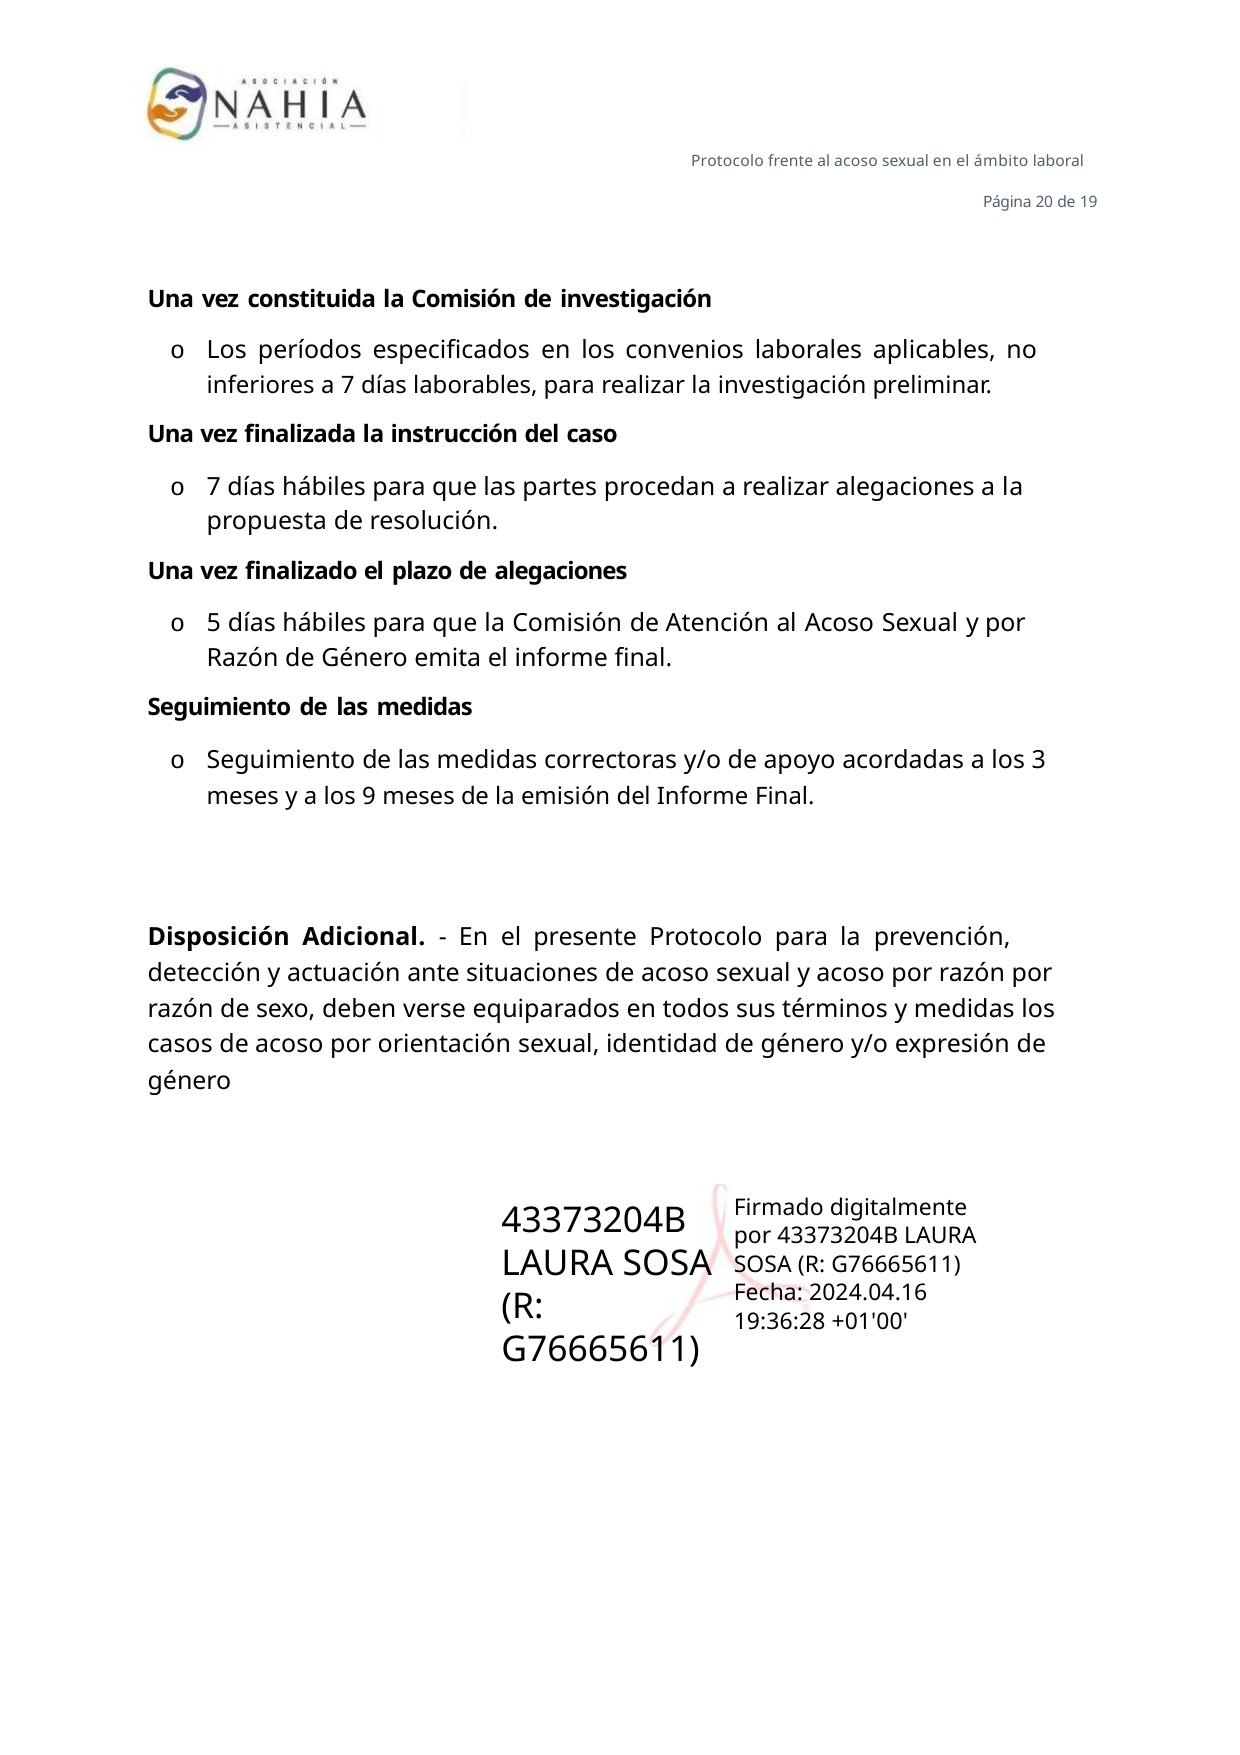

Protocolo frente al acoso sexual en el ámbito laboral
Página 20 de 19
Una vez constituida la Comisión de investigación
o Los períodos especificados en los convenios laborales aplicables, no
inferiores a 7 días laborables, para realizar la investigación preliminar.
Una vez finalizada la instrucción del caso
o 7 días hábiles para que las partes procedan a realizar alegaciones a la
propuesta de resolución.
Una vez finalizado el plazo de alegaciones
o 5 días hábiles para que la Comisión de Atención al Acoso Sexual y por
Razón de Género emita el informe final.
Seguimiento de las medidas
o Seguimiento de las medidas correctoras y/o de apoyo acordadas a los 3
meses y a los 9 meses de la emisión del Informe Final.
Disposición Adicional. - En el presente Protocolo para la prevención,
detección y actuación ante situaciones de acoso sexual y acoso por razón por
razón de sexo, deben verse equiparados en todos sus términos y medidas los
casos de acoso por orientación sexual, identidad de género y/o expresión de
género
Firmado digitalmente
43373204B
LAURA SOSA
(R: G76665611)
por 43373204B LAURA
SOSA (R: G76665611)
Fecha: 2024.04.16
19:36:28 +01'00'